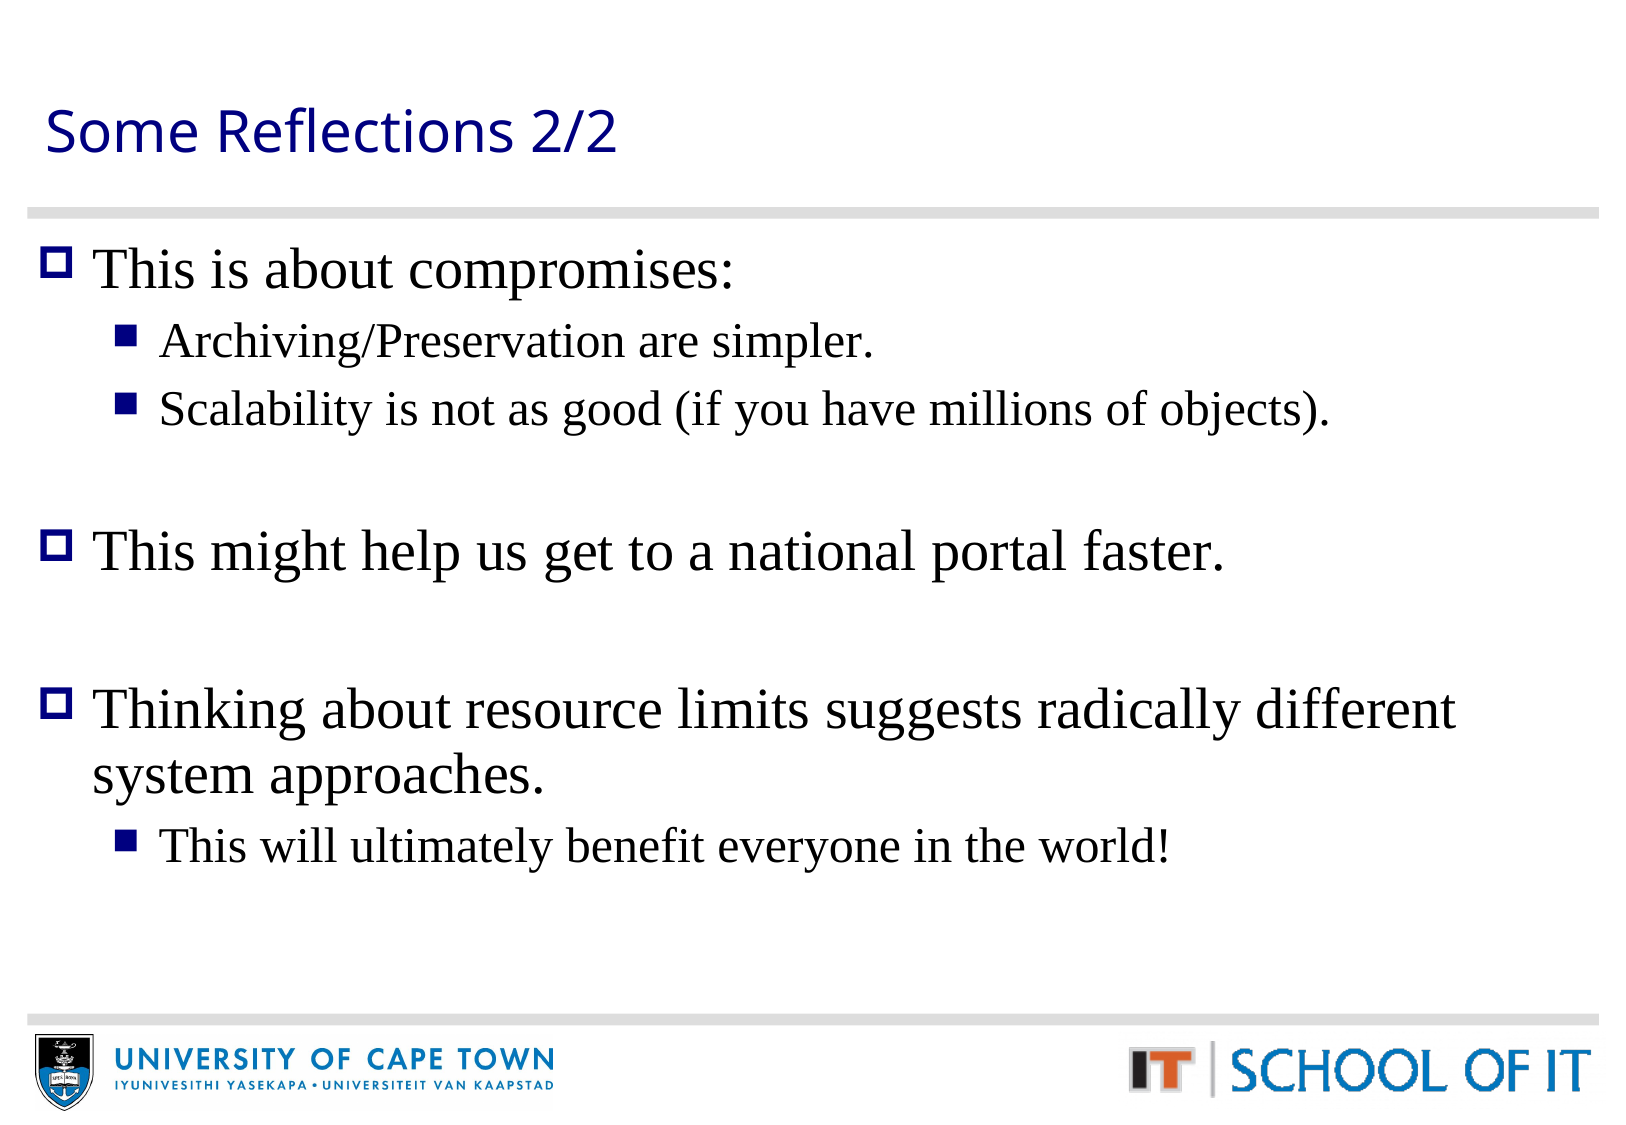

# Some Reflections 2/2
This is about compromises:
Archiving/Preservation are simpler.
Scalability is not as good (if you have millions of objects).
This might help us get to a national portal faster.
Thinking about resource limits suggests radically different system approaches.
This will ultimately benefit everyone in the world!